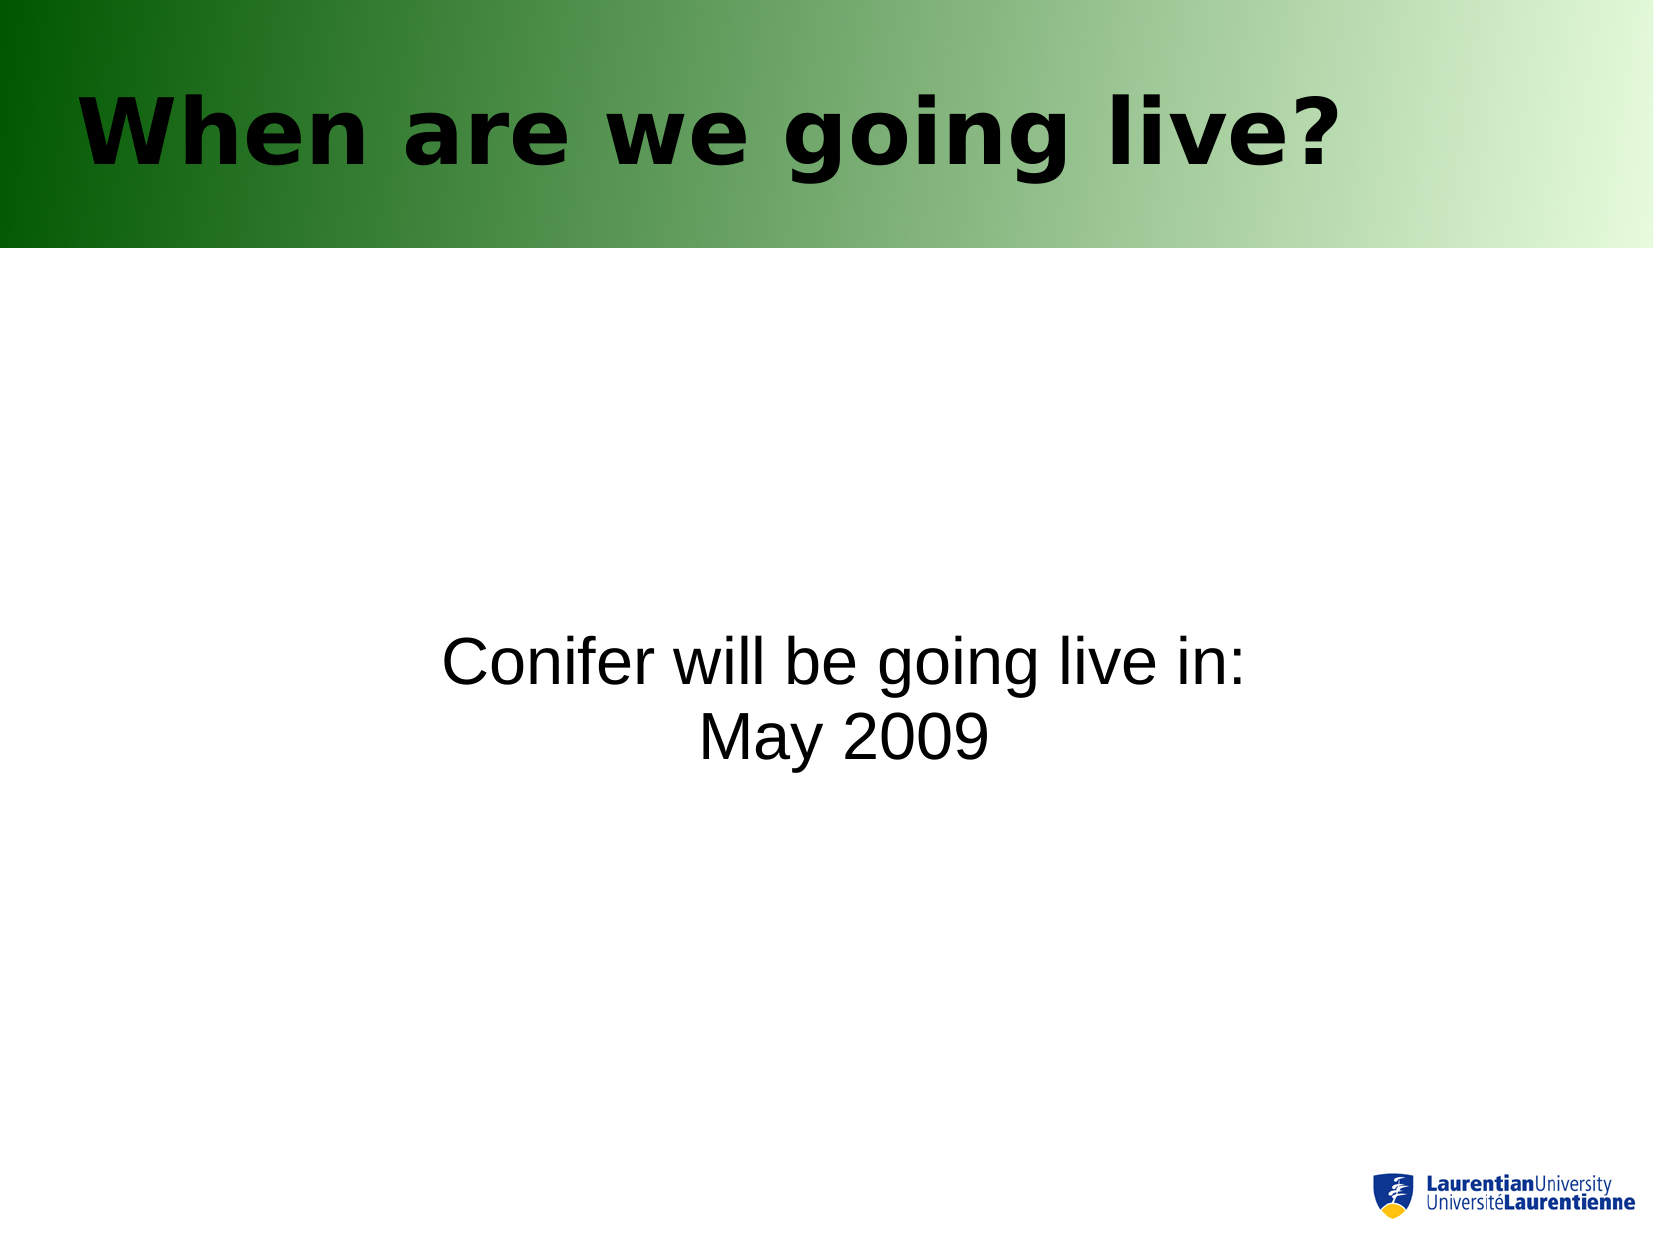

# When are we going live?
Conifer will be going live in:
May 2009